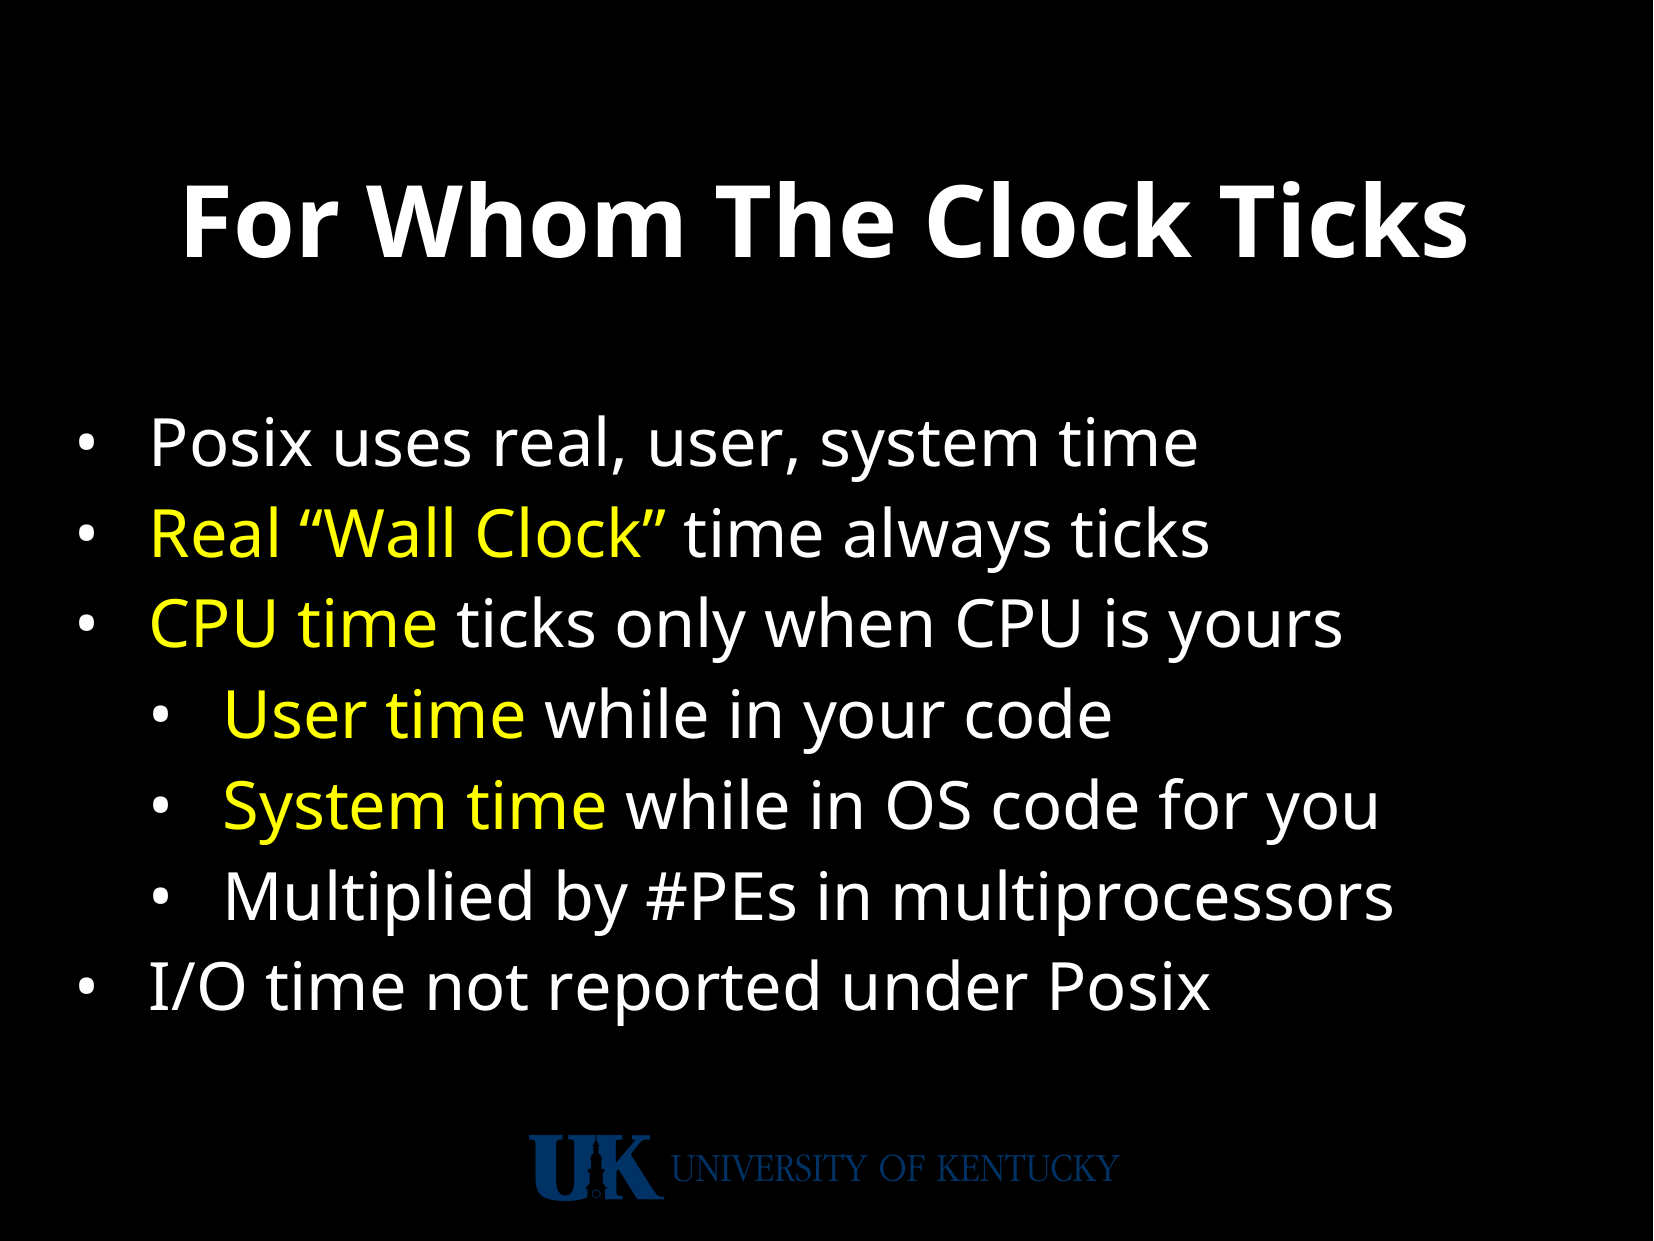

# For Whom The Clock Ticks
•	Posix uses real, user, system time
•	Real “Wall Clock” time always ticks
•	CPU time ticks only when CPU is yours
	•	User time while in your code
	•	System time while in OS code for you
	•	Multiplied by #PEs in multiprocessors
•	I/O time not reported under Posix